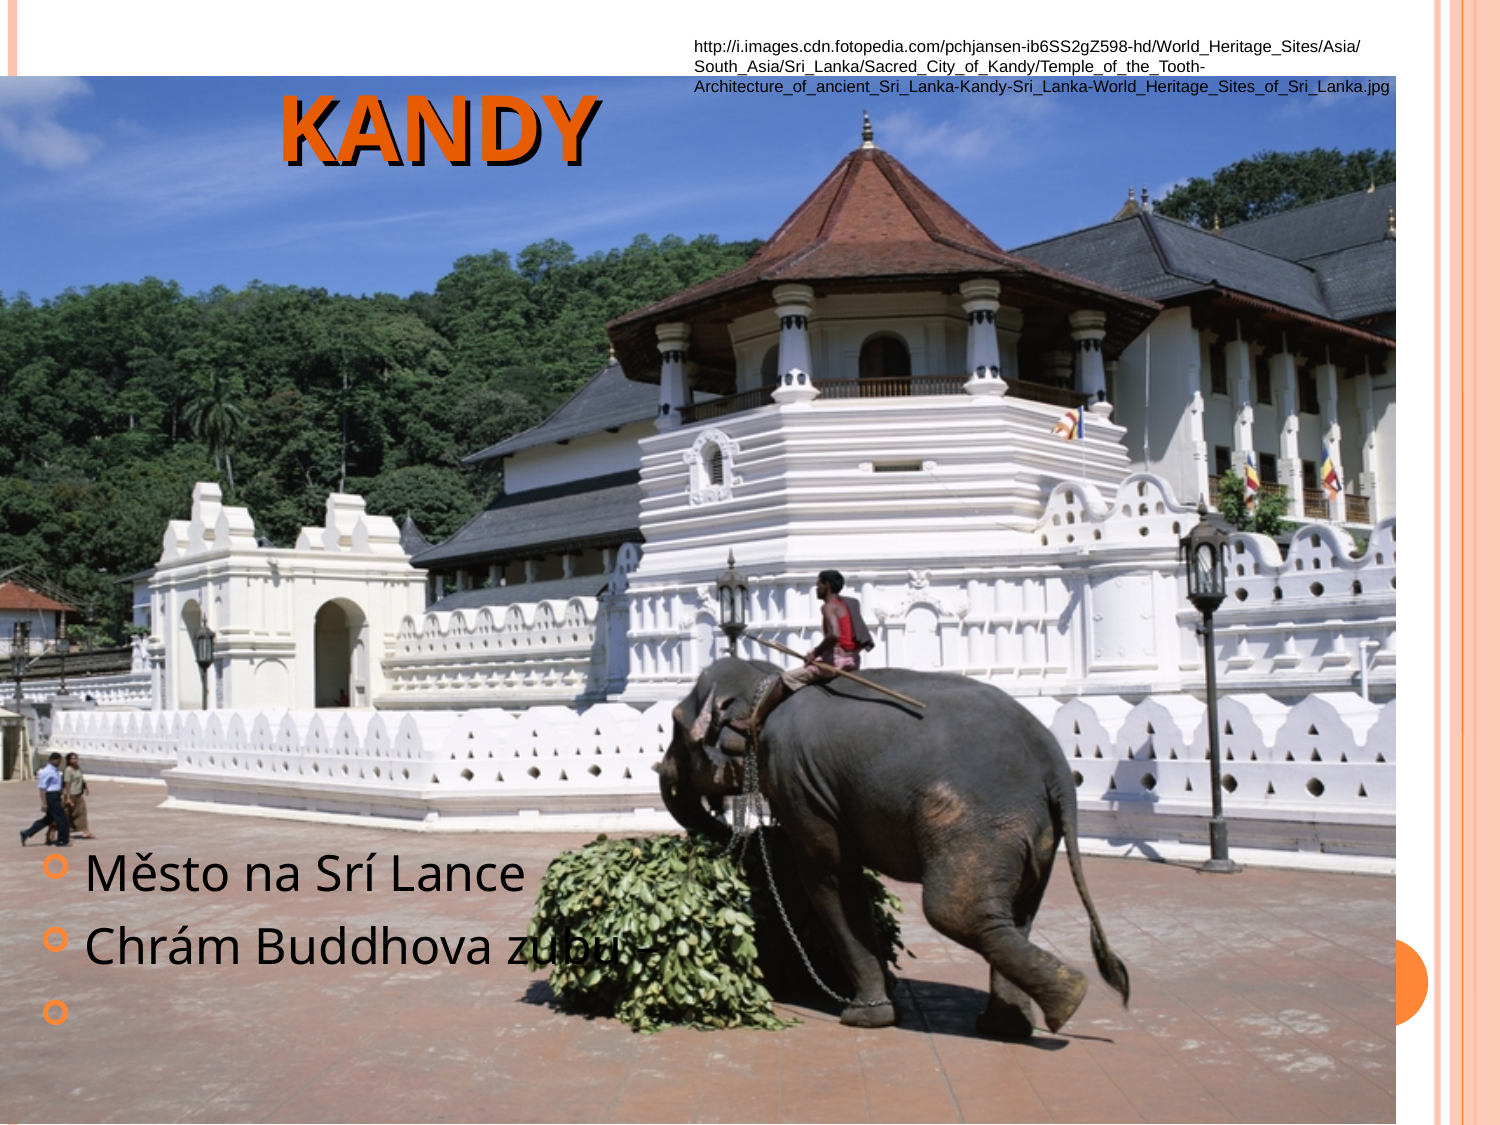

# KANDY
http://i.images.cdn.fotopedia.com/pchjansen-ib6SS2gZ598-hd/World_Heritage_Sites/Asia/South_Asia/Sri_Lanka/Sacred_City_of_Kandy/Temple_of_the_Tooth-Architecture_of_ancient_Sri_Lanka-Kandy-Sri_Lanka-World_Heritage_Sites_of_Sri_Lanka.jpg
Město na Srí Lance
Chrám Buddhova zubu –